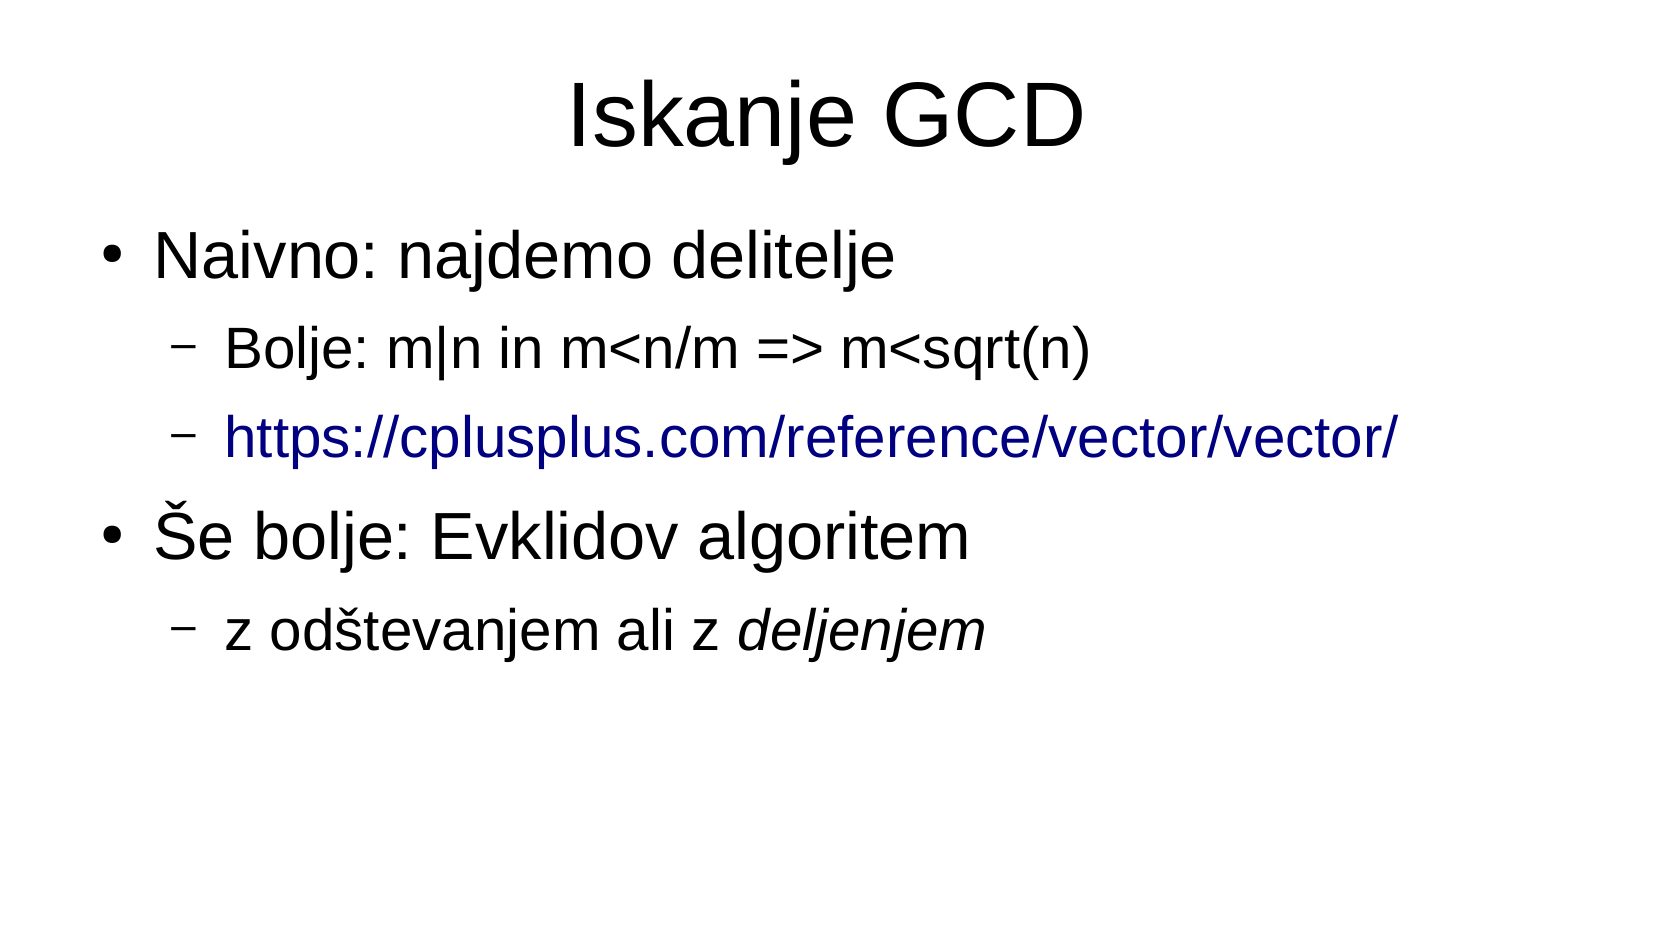

# Iskanje GCD
Naivno: najdemo delitelje
Bolje: m|n in m<n/m => m<sqrt(n)
https://cplusplus.com/reference/vector/vector/
Še bolje: Evklidov algoritem
z odštevanjem ali z deljenjem